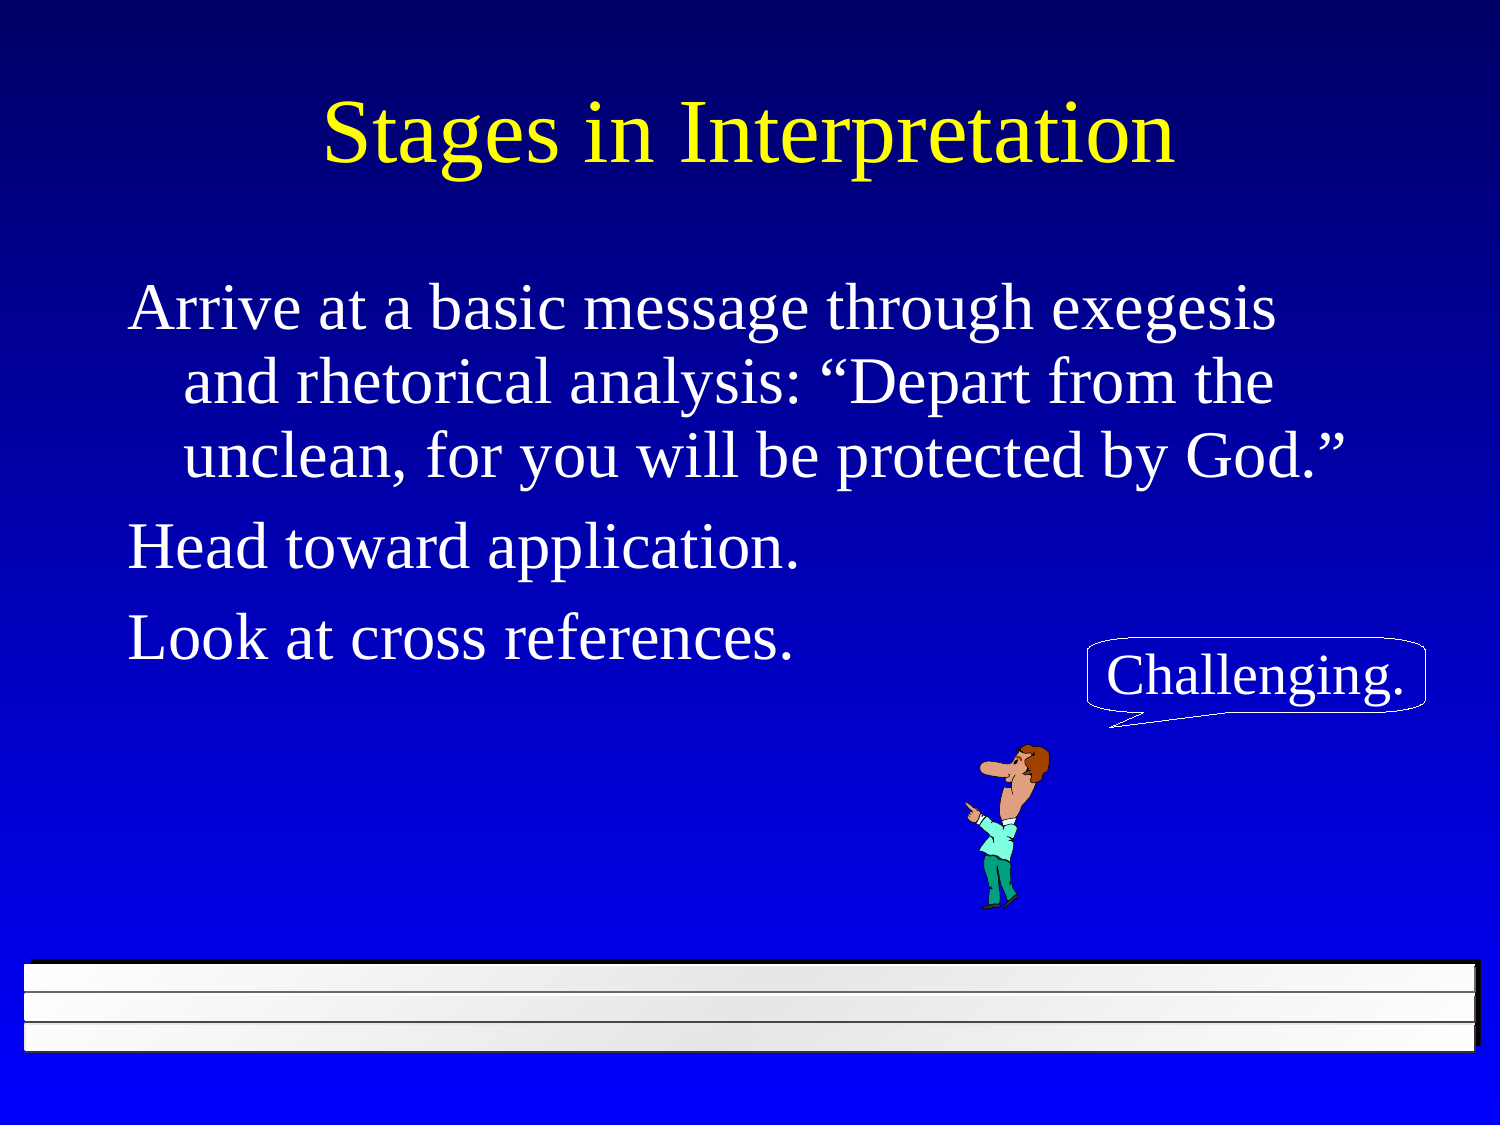

# Stages in Interpretation
Arrive at a basic message through exegesis and rhetorical analysis: “Depart from the unclean, for you will be protected by God.”
Head toward application.
Look at cross references.
Challenging.